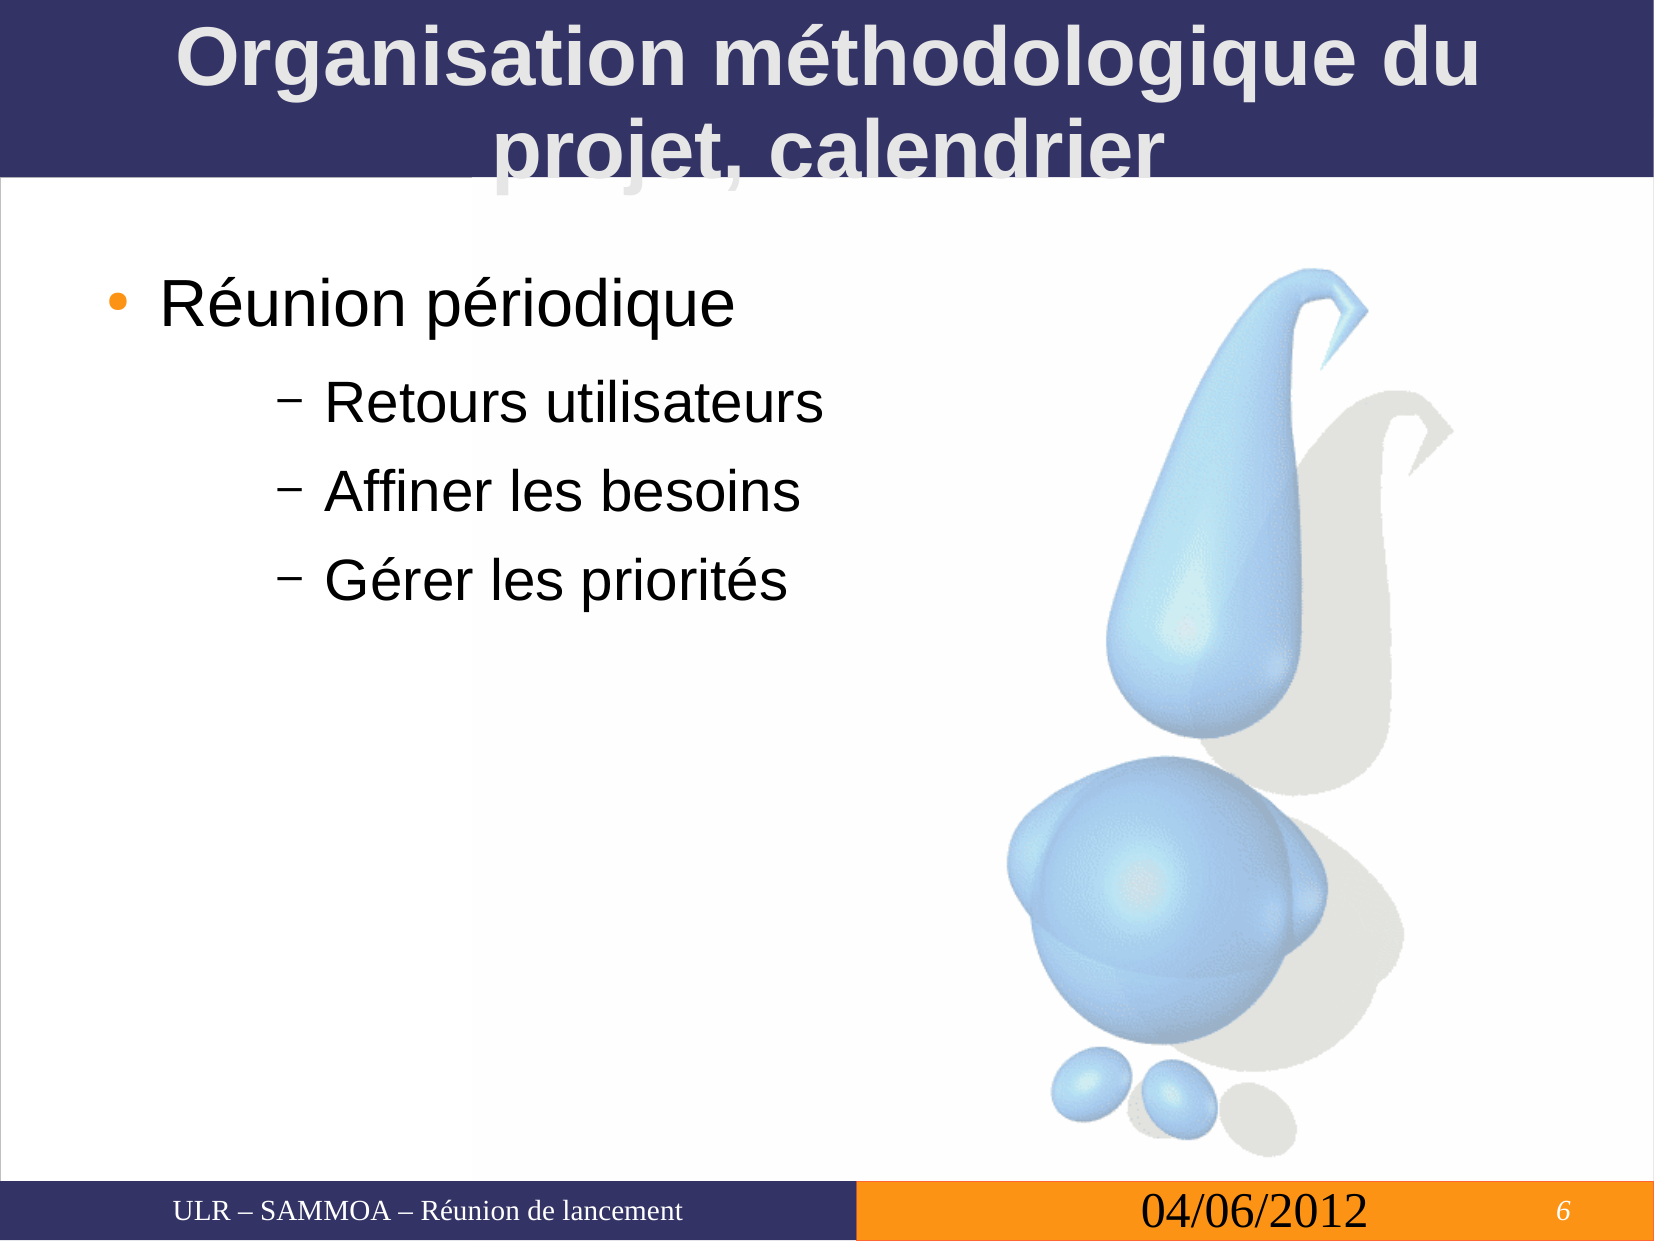

# Organisation méthodologique du projet, calendrier
Réunion périodique
Retours utilisateurs
Affiner les besoins
Gérer les priorités
6